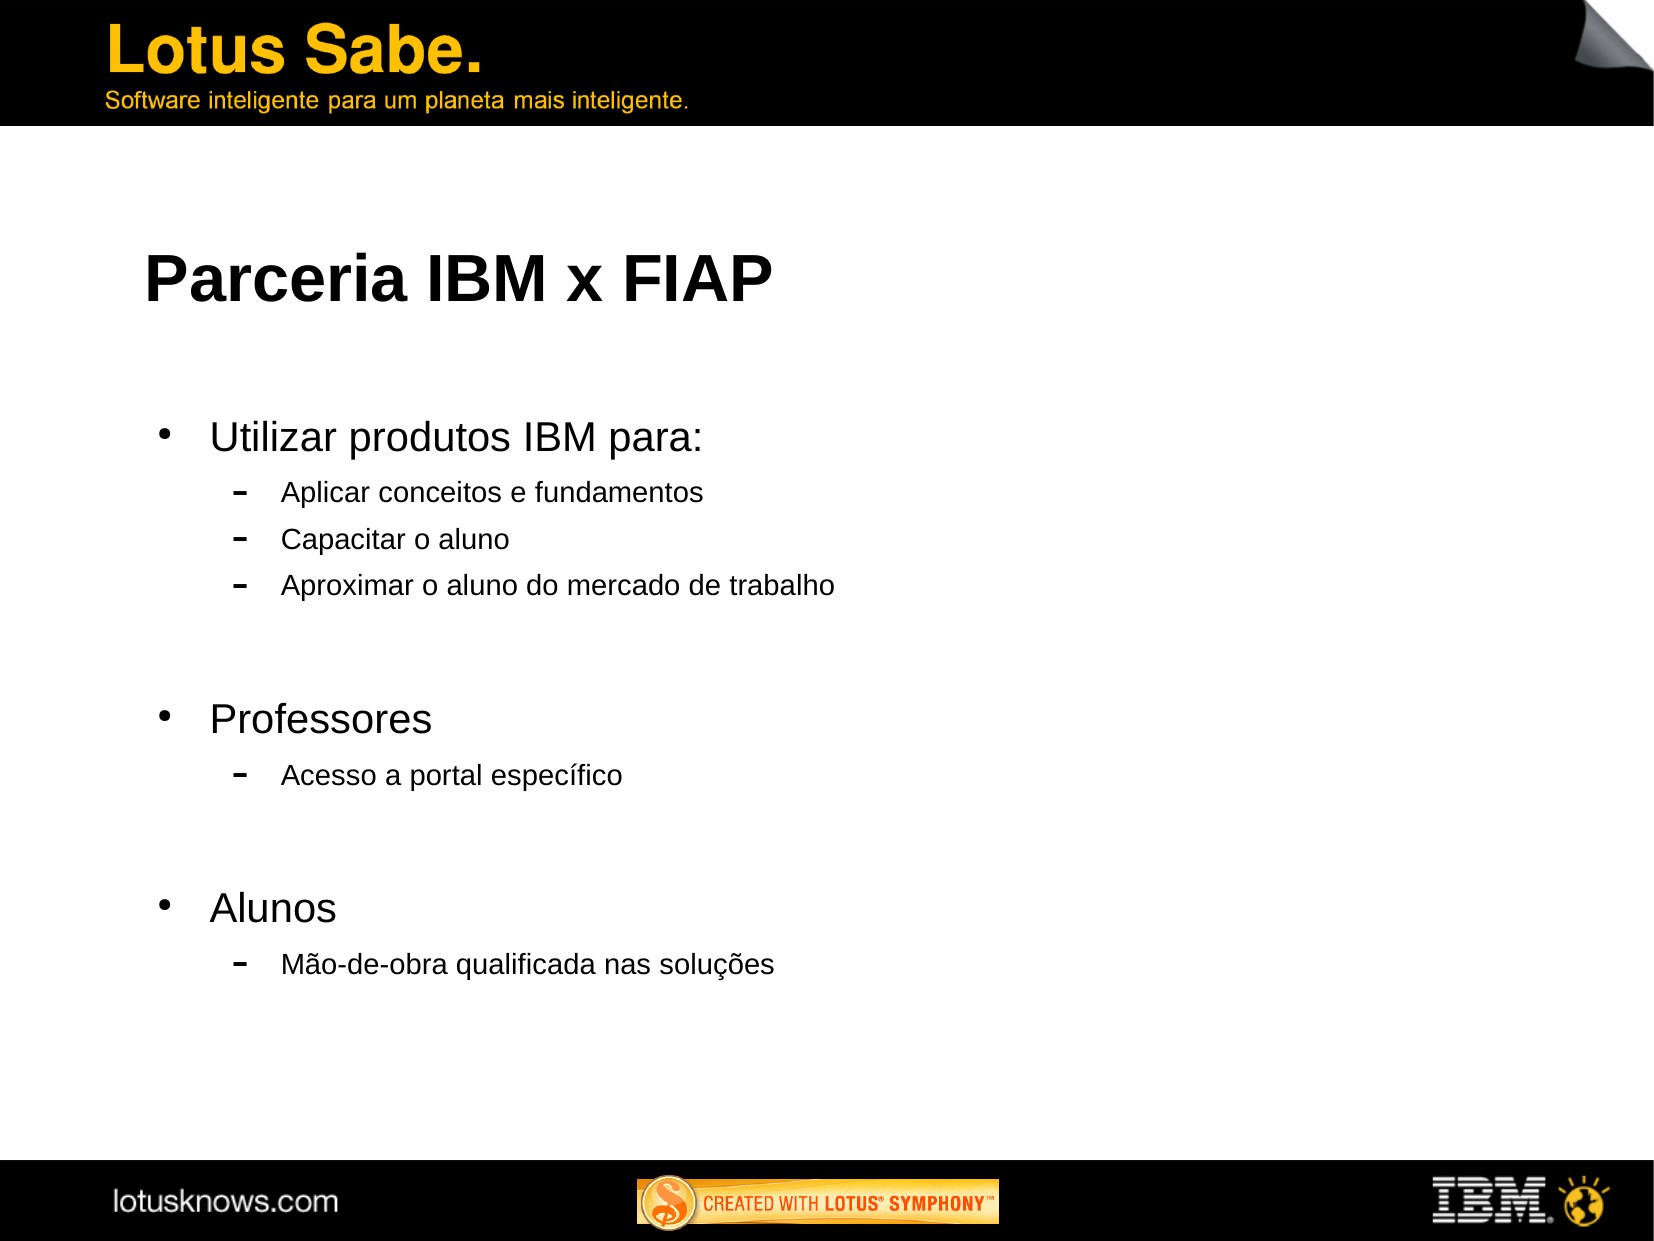

# Parceria IBM x FIAP
Utilizar produtos IBM para:
Aplicar conceitos e fundamentos
Capacitar o aluno
Aproximar o aluno do mercado de trabalho
Professores
Acesso a portal específico
Alunos
Mão-de-obra qualificada nas soluções